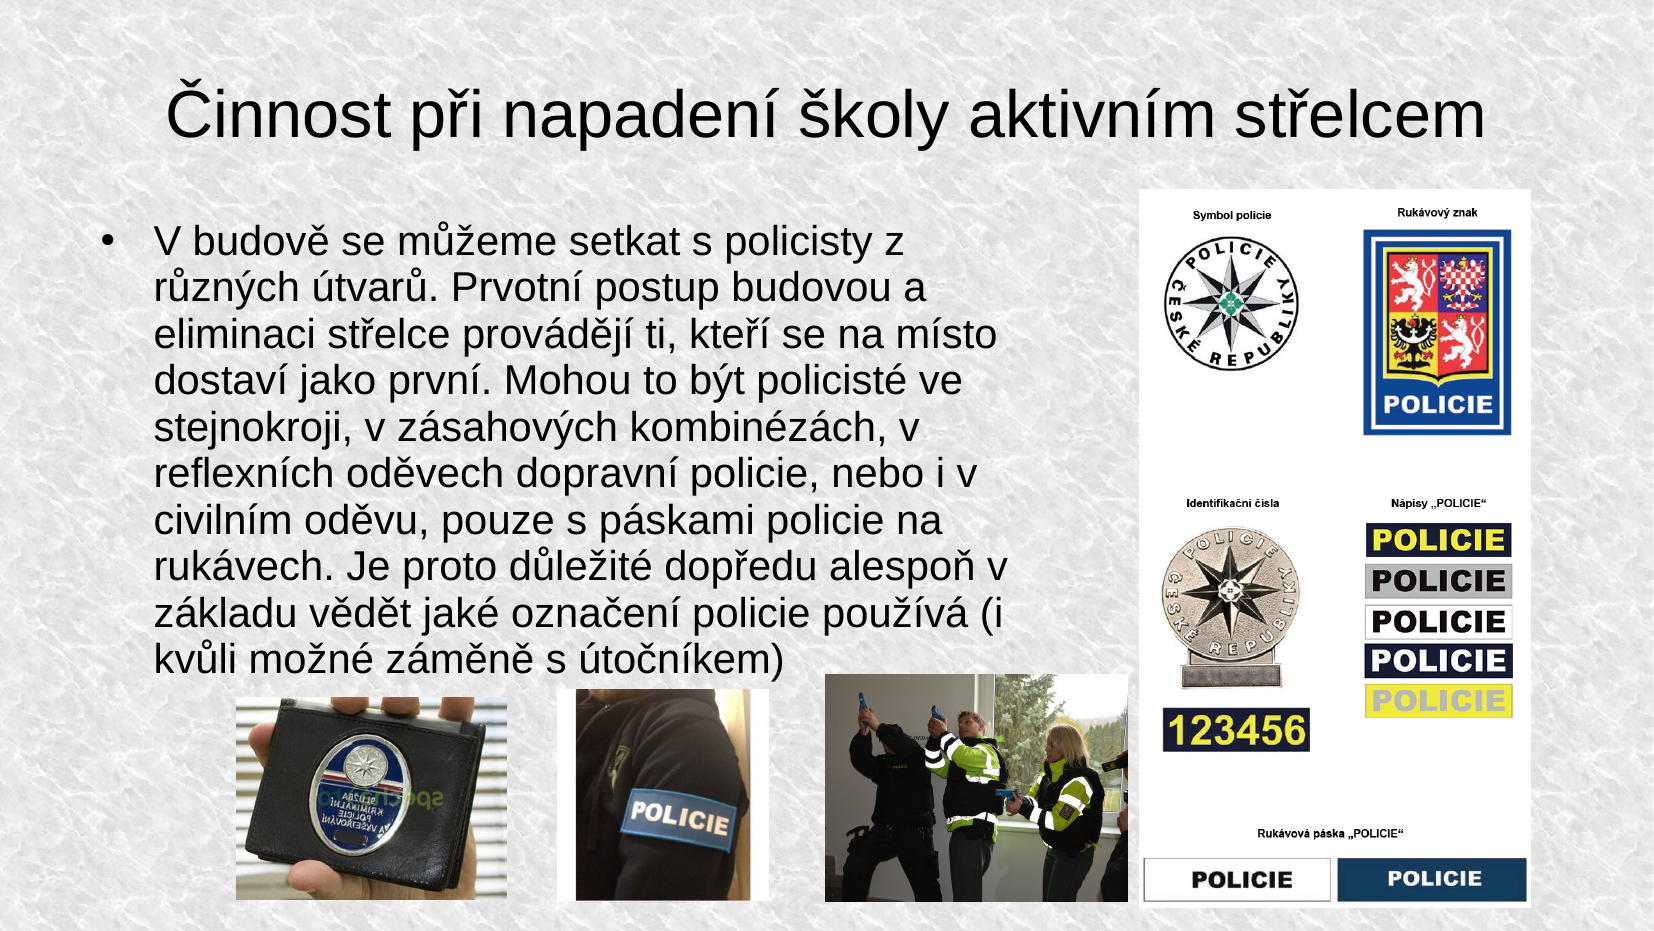

# Činnost při napadení školy aktivním střelcem
V budově se můžeme setkat s policisty z různých útvarů. Prvotní postup budovou a eliminaci střelce provádějí ti, kteří se na místo dostaví jako první. Mohou to být policisté ve stejnokroji, v zásahových kombinézách, v reflexních oděvech dopravní policie, nebo i v civilním oděvu, pouze s páskami policie na rukávech. Je proto důležité dopředu alespoň v základu vědět jaké označení policie používá (i kvůli možné záměně s útočníkem)